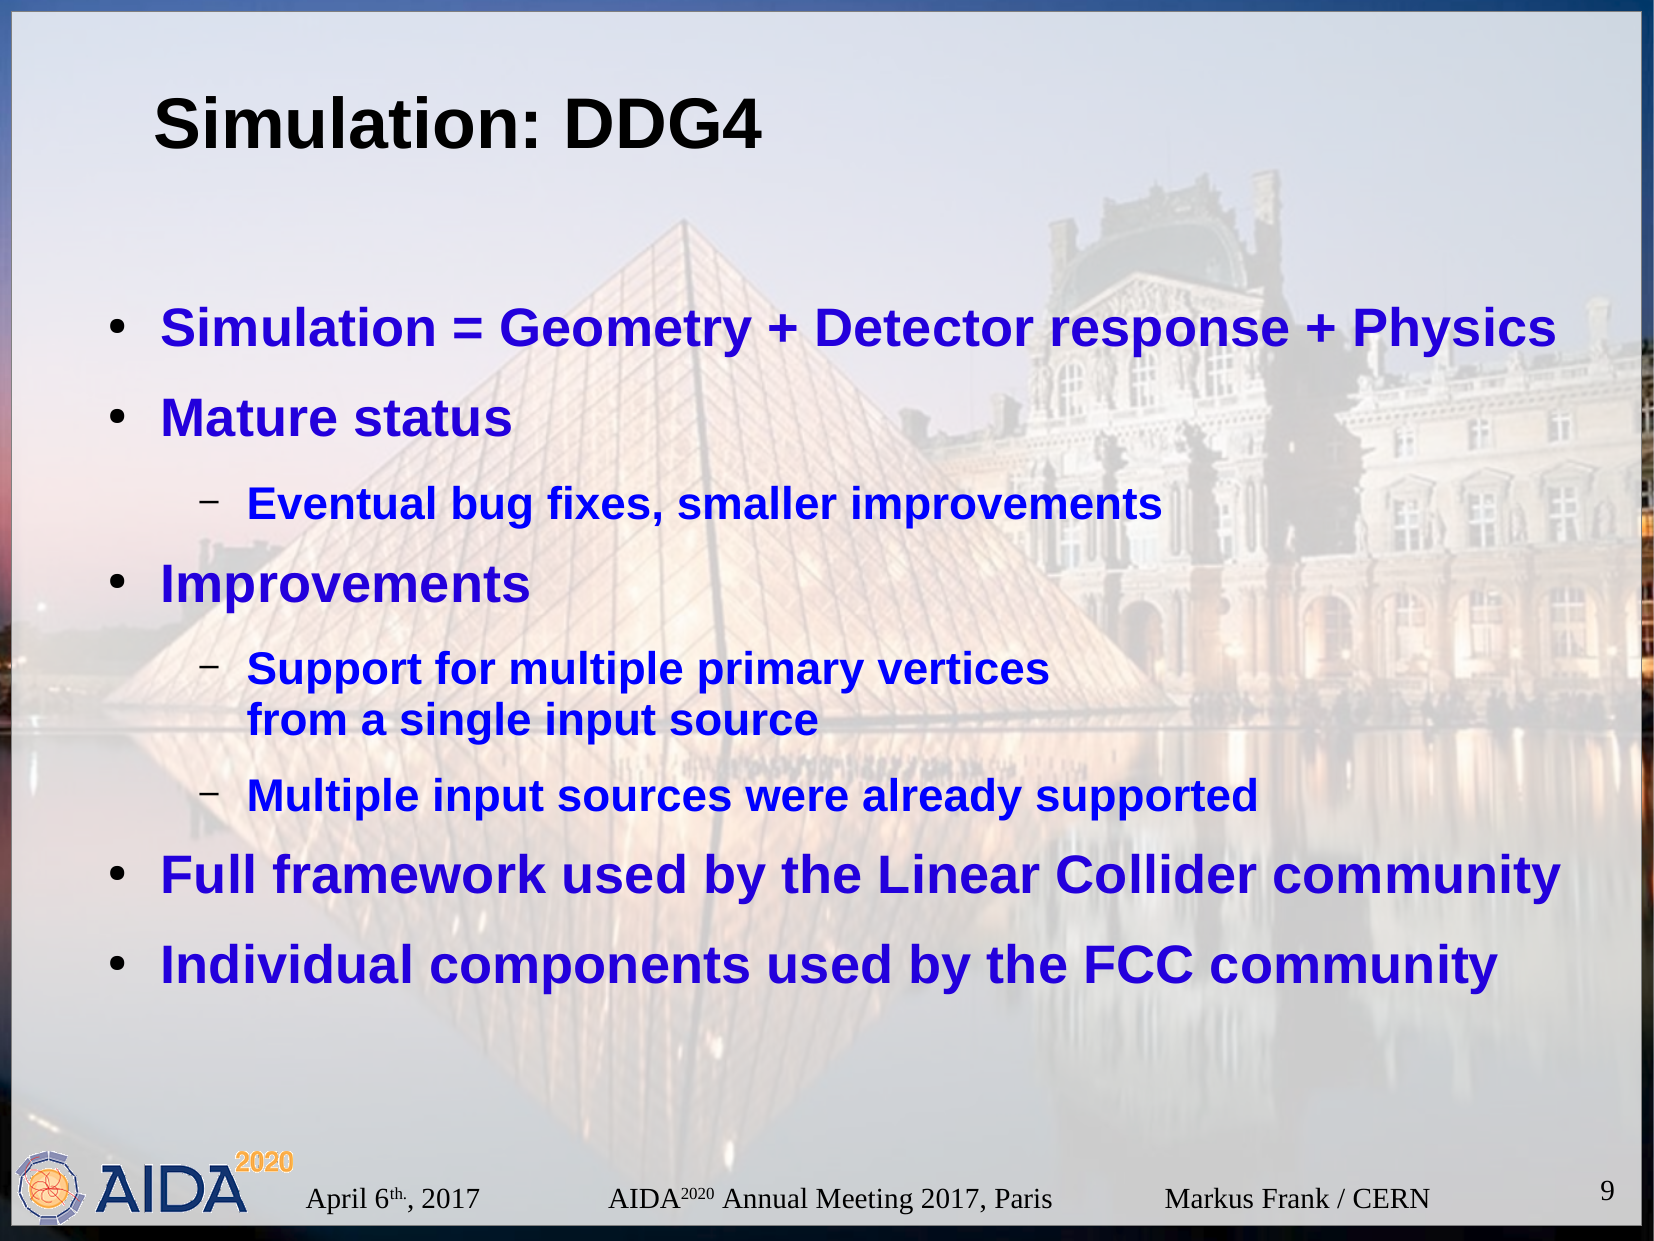

# Simulation: DDG4
Simulation = Geometry + Detector response + Physics
Mature status
Eventual bug fixes, smaller improvements
Improvements
Support for multiple primary vertices
from a single input source
Multiple input sources were already supported
Full framework used by the Linear Collider community
Individual components used by the FCC community
9
February, 4th. 2014
CLIC Workshop at CERN, Markus Frank / CERN